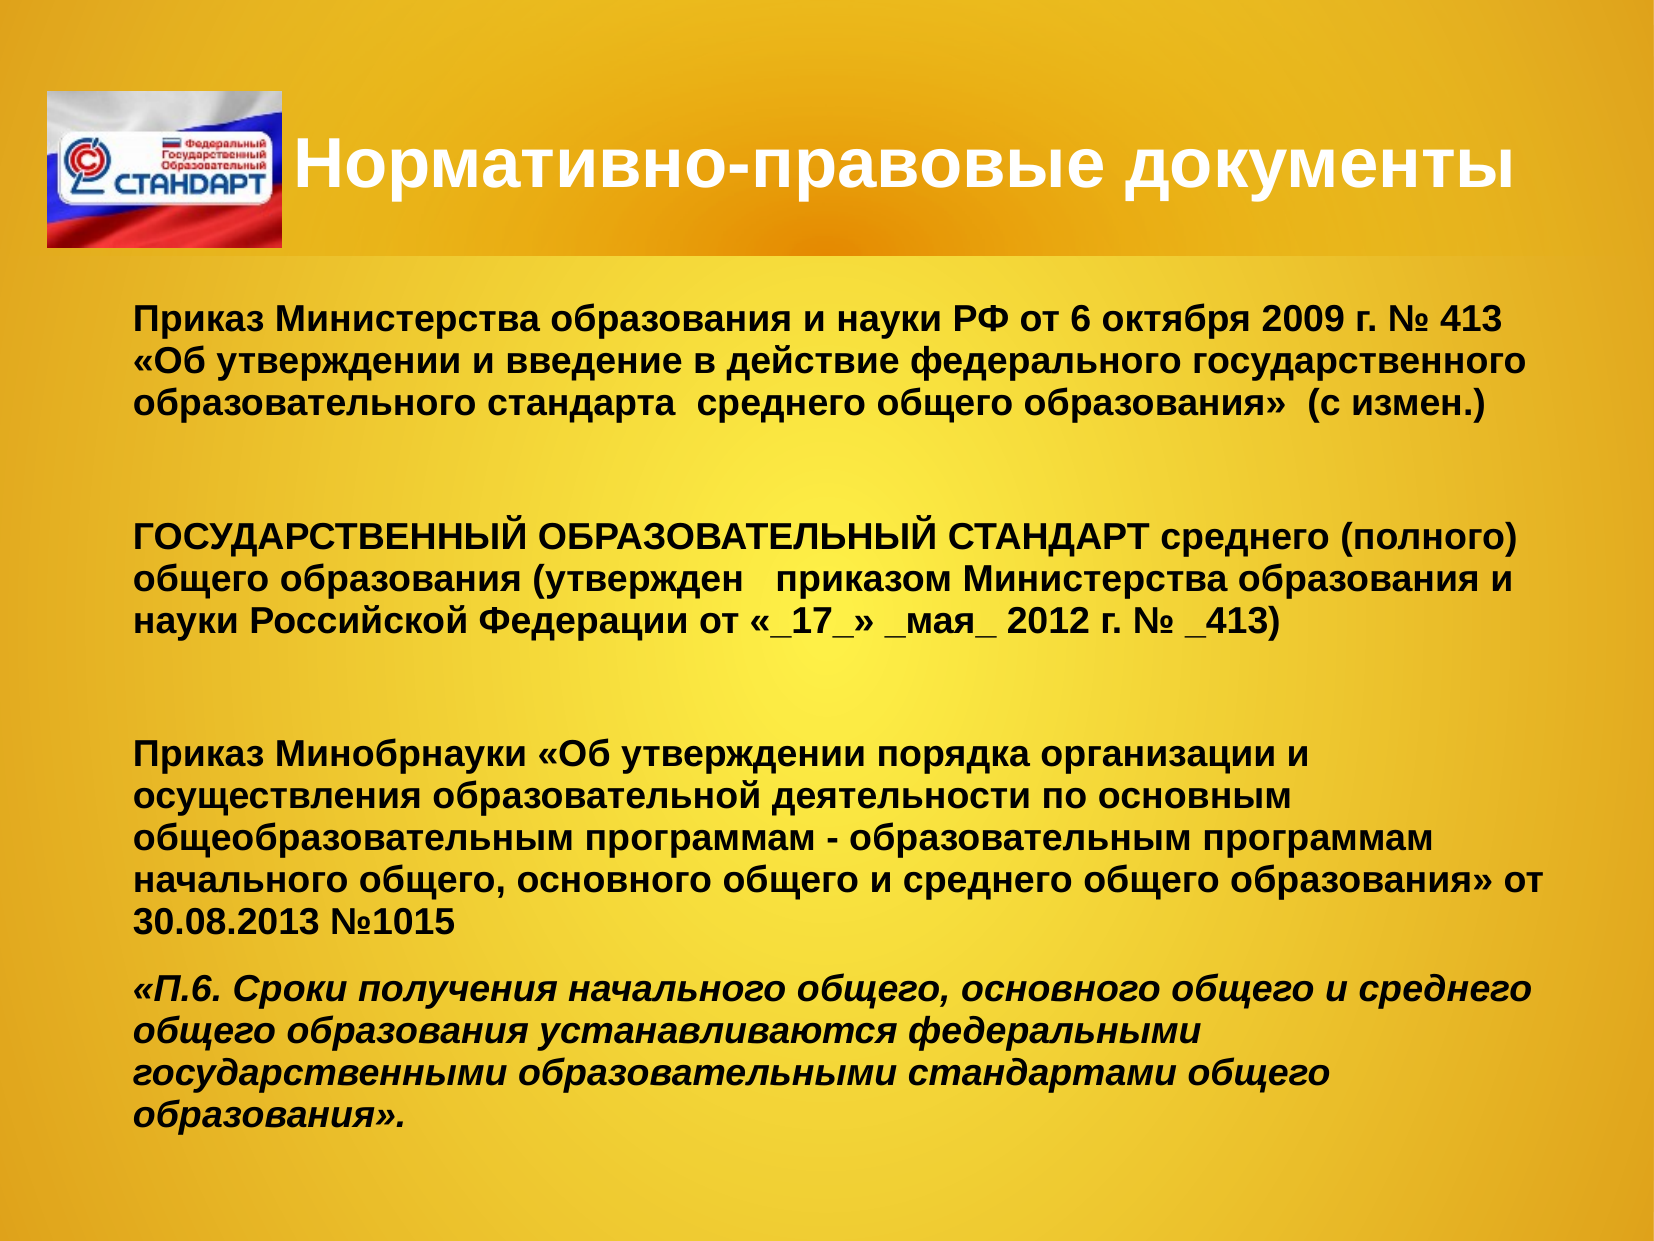

# Нормативно-правовые документы
Приказ Министерства образования и науки РФ от 6 октября 2009 г. № 413 «Об утверждении и введение в действие федерального государственного образовательного стандарта  среднего общего образования»  (с измен.)
ГОСУДАРСТВЕННЫЙ ОБРАЗОВАТЕЛЬНЫЙ СТАНДАРТ среднего (полного) общего образования (утвержден   приказом Министерства образования и науки Российской Федерации от «_17_» _мая_ 2012 г. № _413)
Приказ Минобрнауки «Об утверждении порядка организации и осуществления образовательной деятельности по основным общеобразовательным программам - образовательным программам начального общего, основного общего и среднего общего образования» от 30.08.2013 №1015
«П.6. Сроки получения начального общего, основного общего и среднего общего образования устанавливаются федеральными государственными образовательными стандартами общего образования».
### Chart
| Category | Столбец 1 | Столбец 2 | Столбец 3 |
|---|---|---|---|
| Строка 1 | 9.1 | 3.2 | 4.54 |
| Строка 2 | 2.4 | 8.8 | 9.65 |
| Строка 3 | 3.1 | 1.5 | 3.7 |
| Строка 4 | 4.3 | 9.02 | 6.2 |